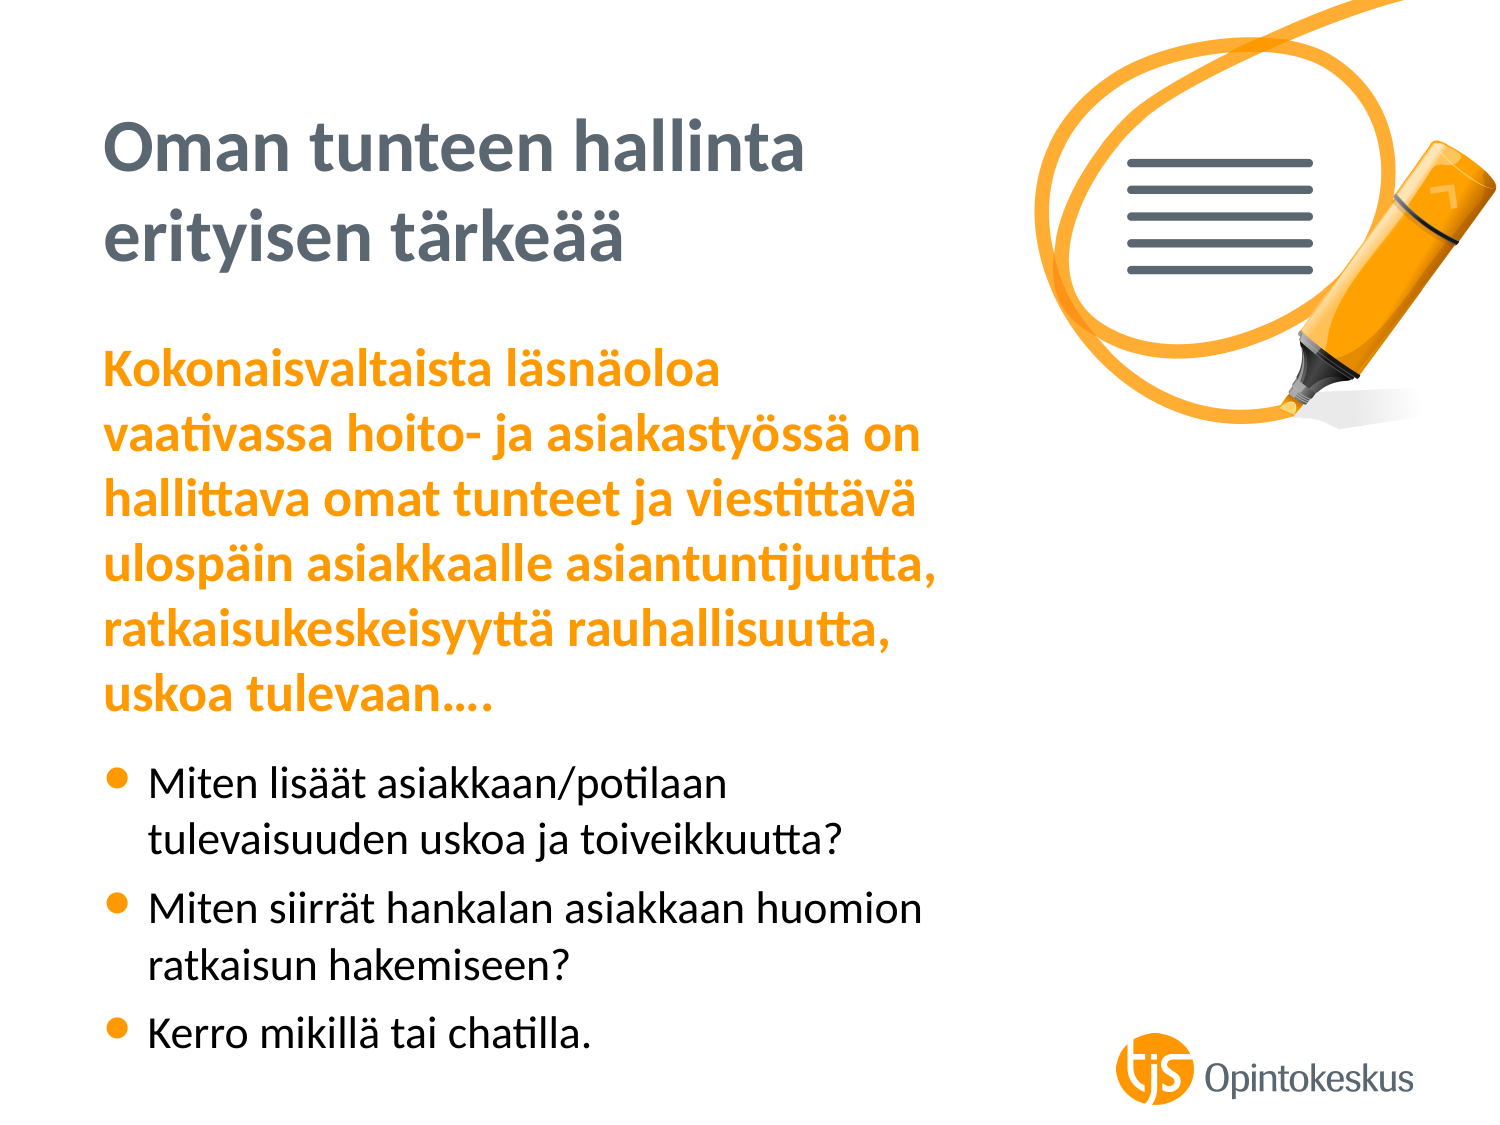

Oman tunteen hallinta erityisen tärkeää
# Kokonaisvaltaista läsnäoloa vaativassa hoito- ja asiakastyössä on hallittava omat tunteet ja viestittävä ulospäin asiakkaalle asiantuntijuutta, ratkaisukeskeisyyttä rauhallisuutta, uskoa tulevaan….
Miten lisäät asiakkaan/potilaan tulevaisuuden uskoa ja toiveikkuutta?
Miten siirrät hankalan asiakkaan huomion ratkaisun hakemiseen?
Kerro mikillä tai chatilla.